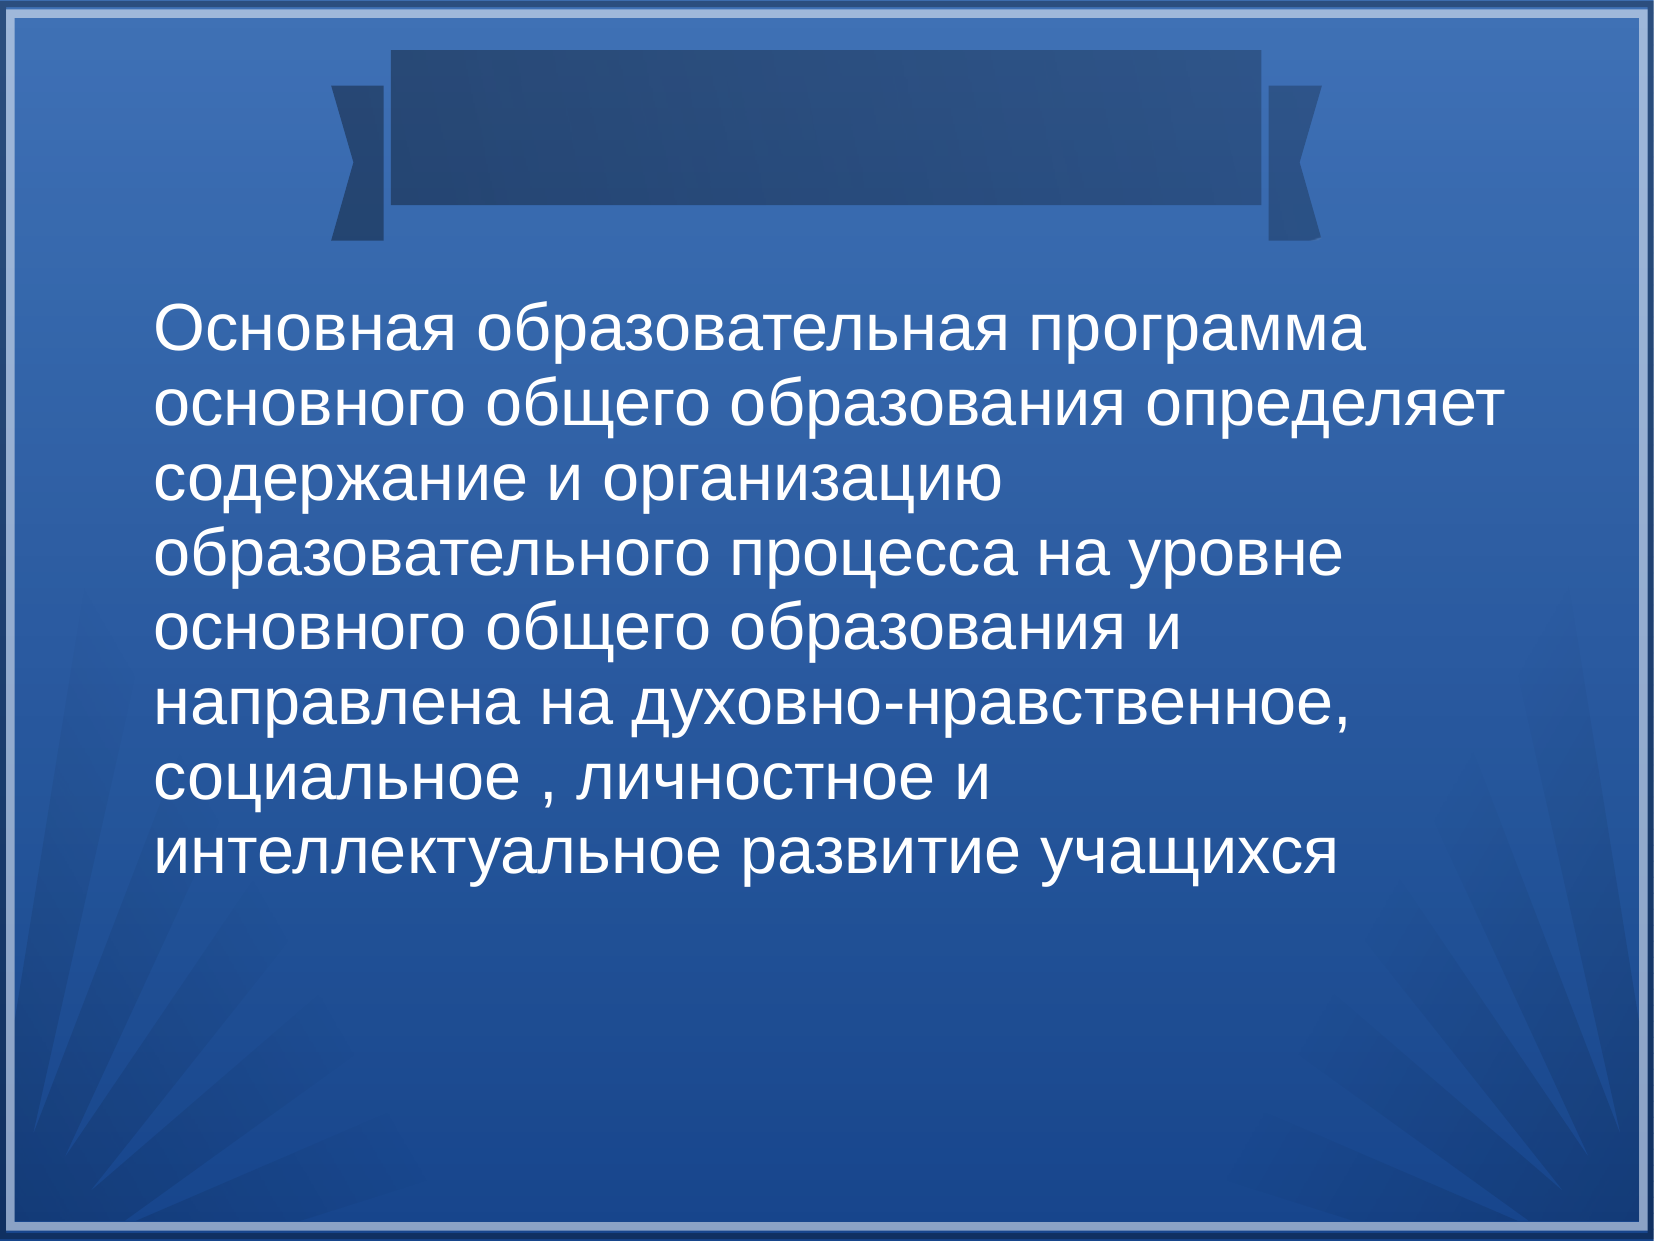

#
Основная образовательная программа основного общего образования определяет содержание и организацию образовательного процесса на уровне основного общего образования и направлена на духовно-нравственное, социальное , личностное и интеллектуальное развитие учащихся